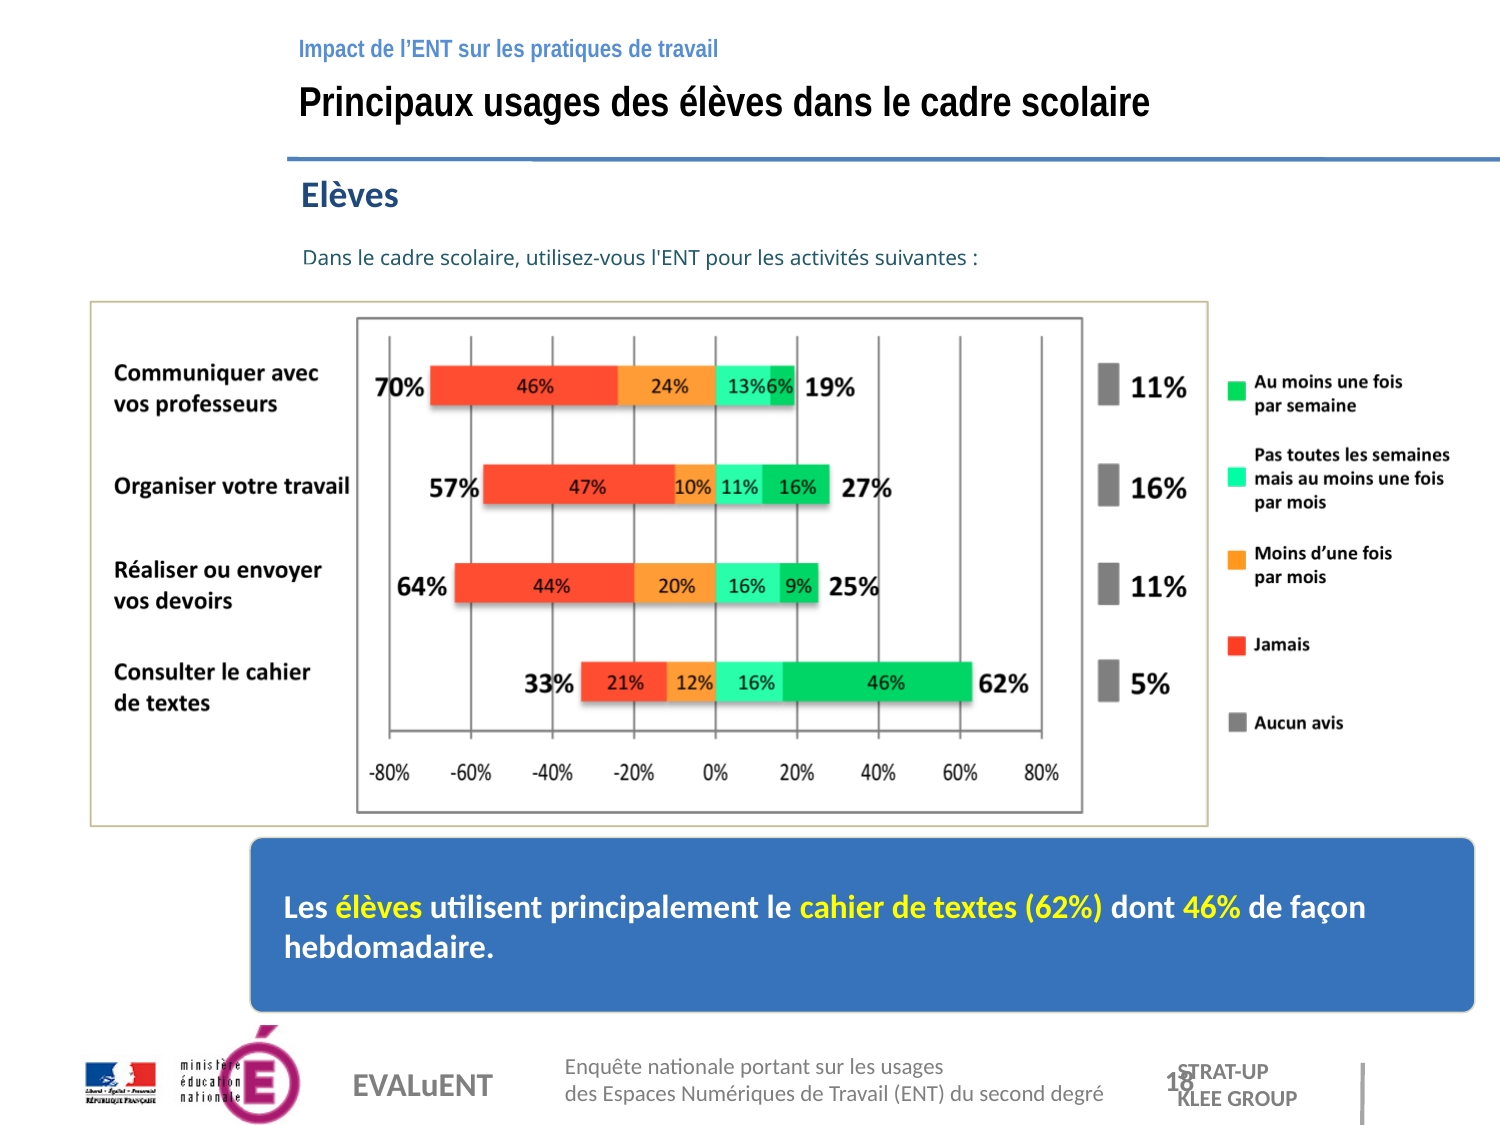

Impact de l’ENT sur les pratiques de travail
Principaux usages des élèves dans le cadre scolaire
Elèves
Dans le cadre scolaire, utilisez-vous l'ENT pour les activités suivantes :
Les élèves utilisent principalement le cahier de textes (62%) dont 46% de façon hebdomadaire.